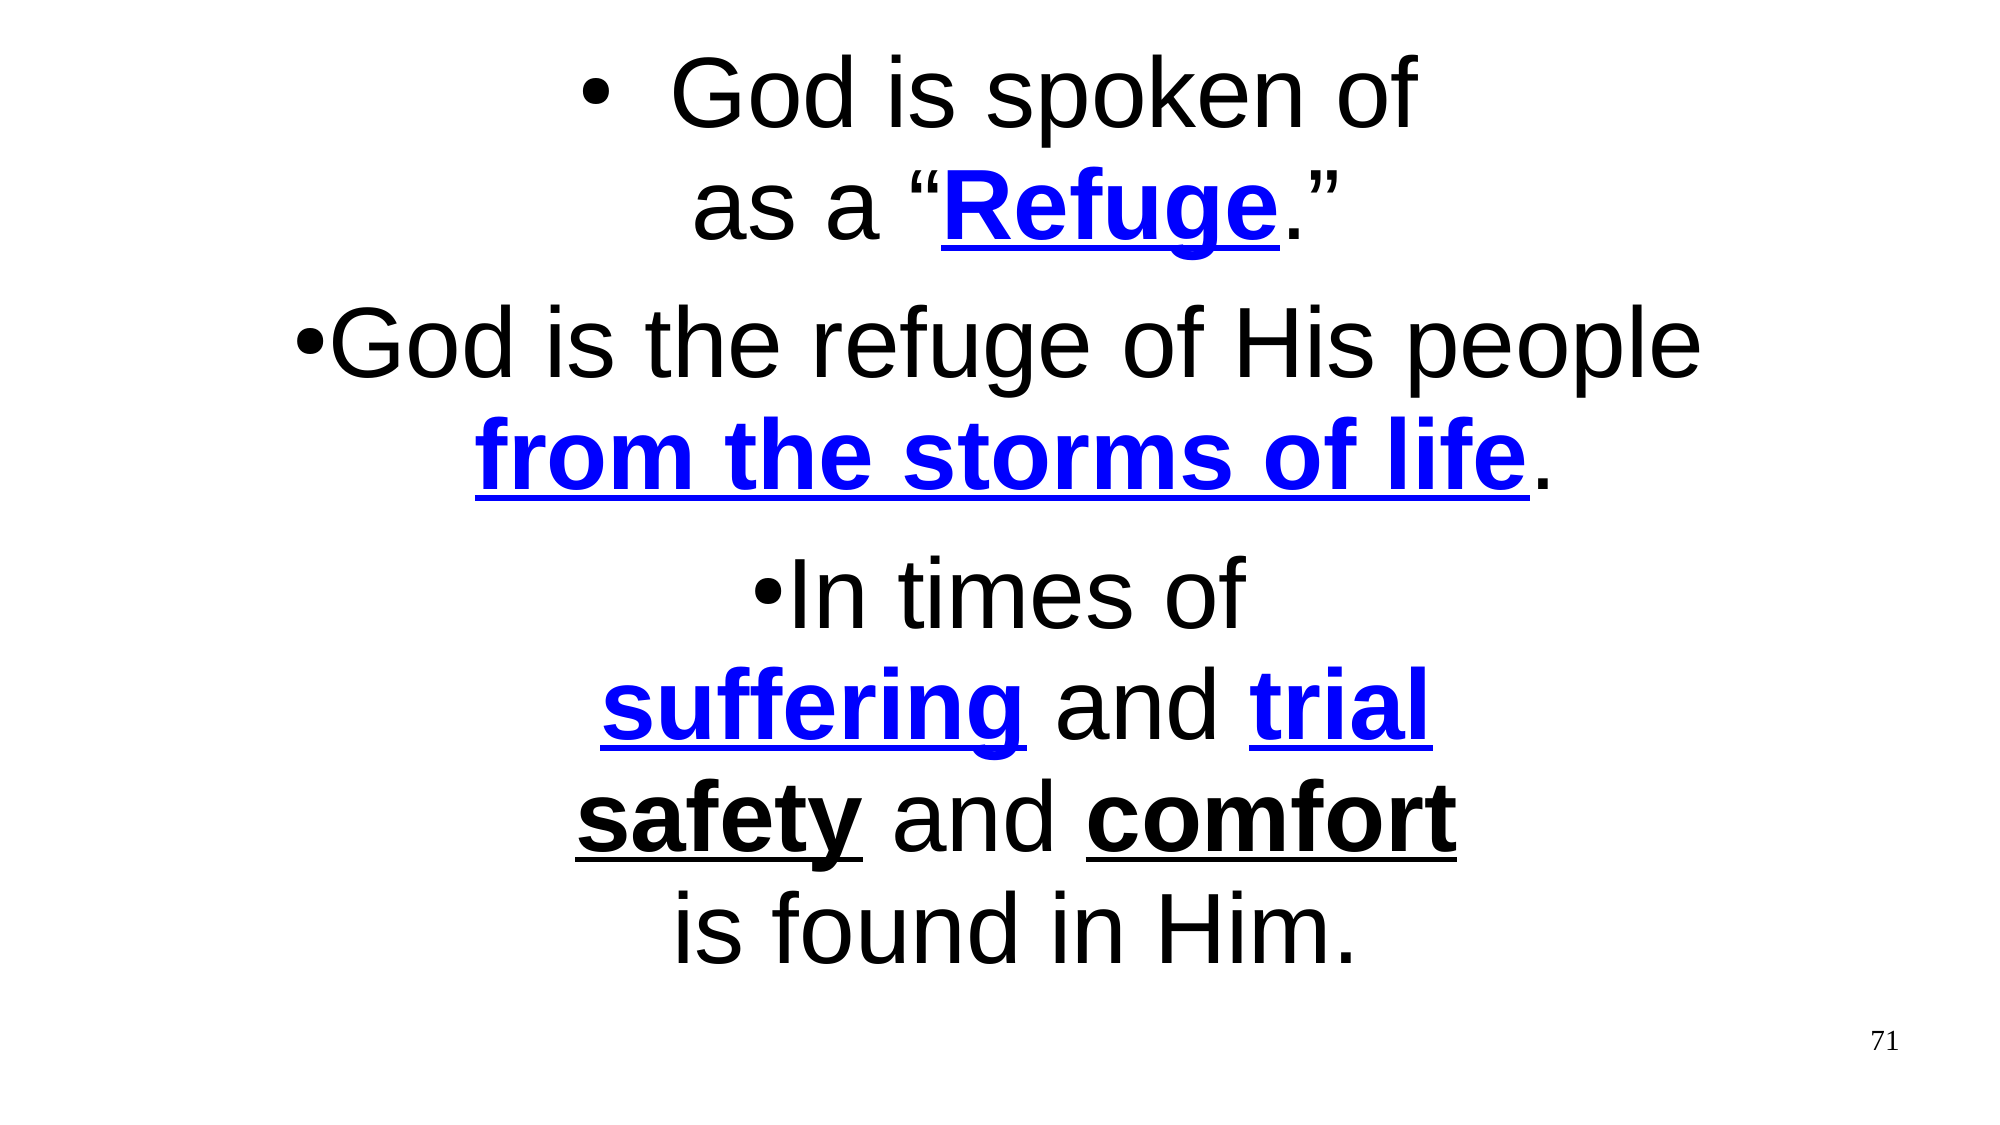

# God is spoken of as a “Refuge.”
God is the refuge of His people
from the storms of life.
In times of
suffering and trial
safety and comfort
is found in Him.
71